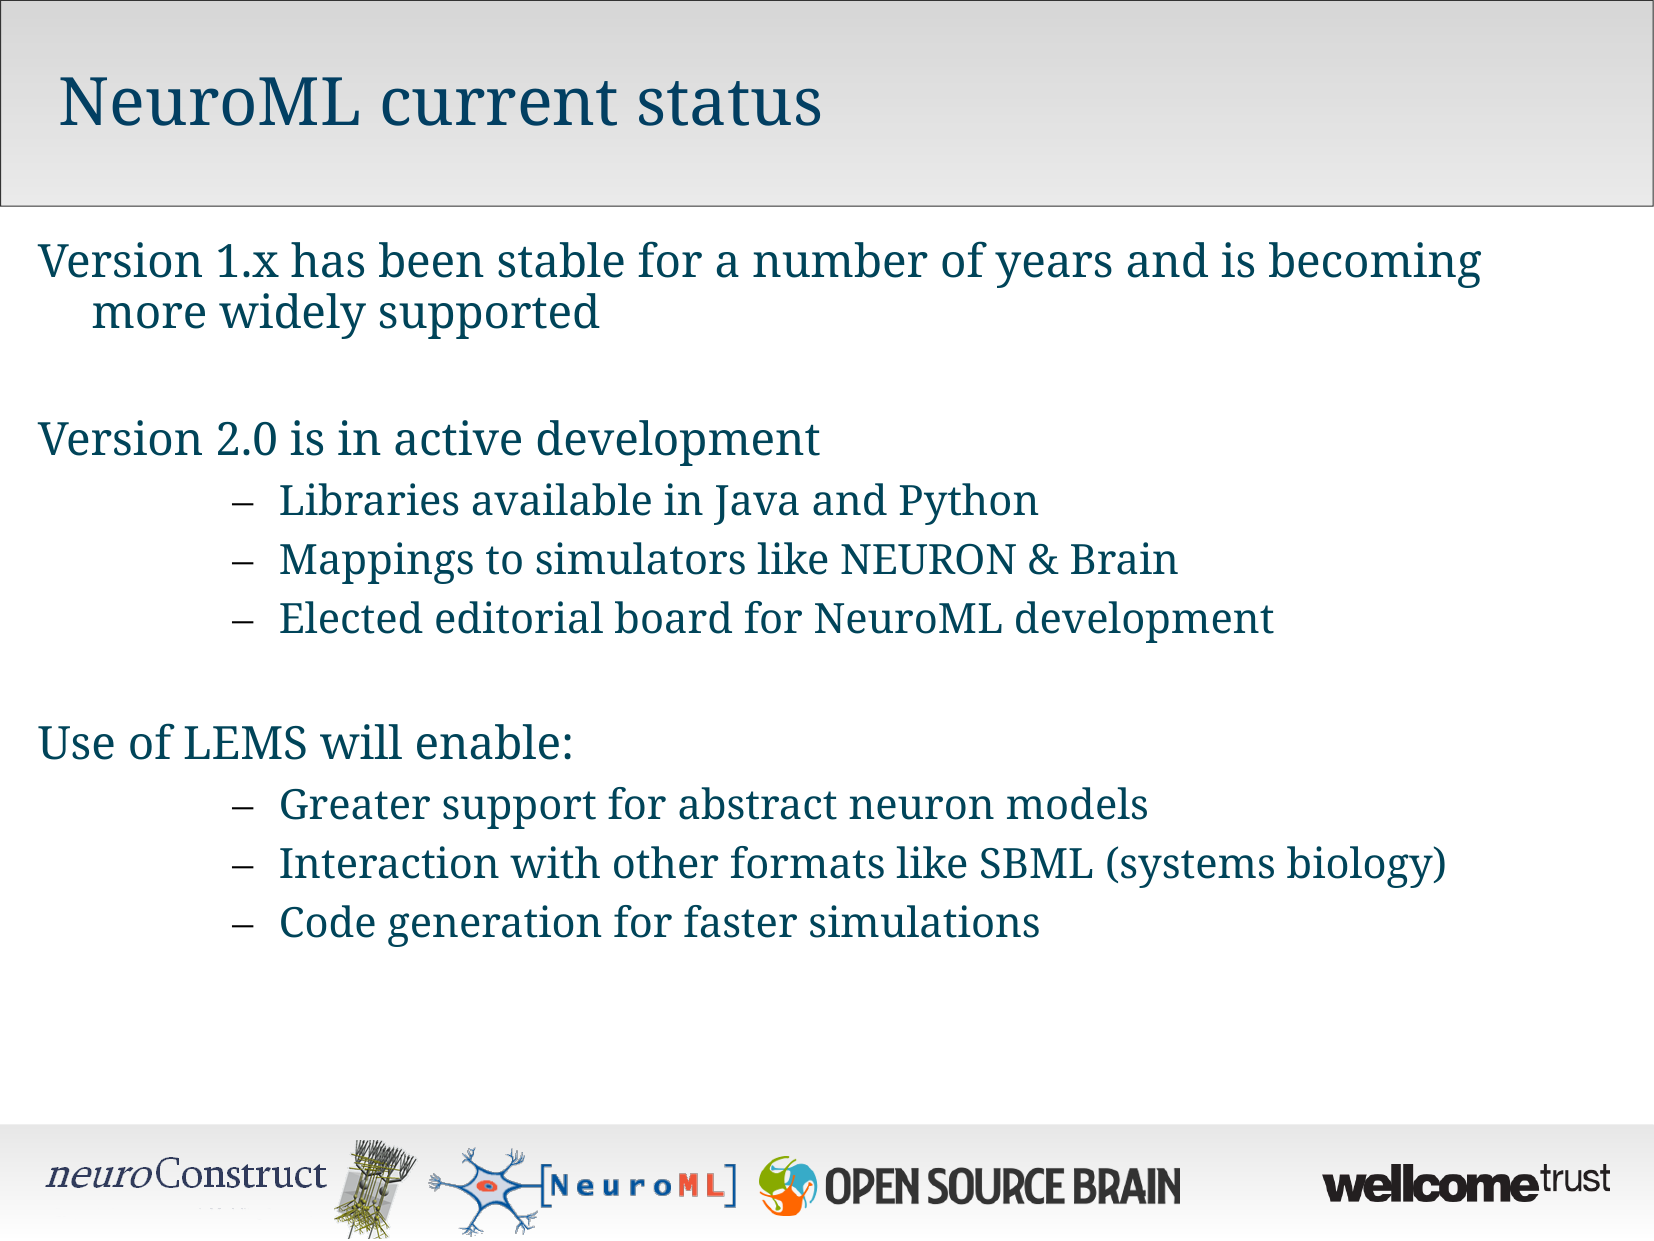

# NeuroML current status
Version 1.x has been stable for a number of years and is becoming more widely supported
Version 2.0 is in active development
Libraries available in Java and Python
Mappings to simulators like NEURON & Brain
Elected editorial board for NeuroML development
Use of LEMS will enable:
Greater support for abstract neuron models
Interaction with other formats like SBML (systems biology)
Code generation for faster simulations
http://www.opensourcebrain.org